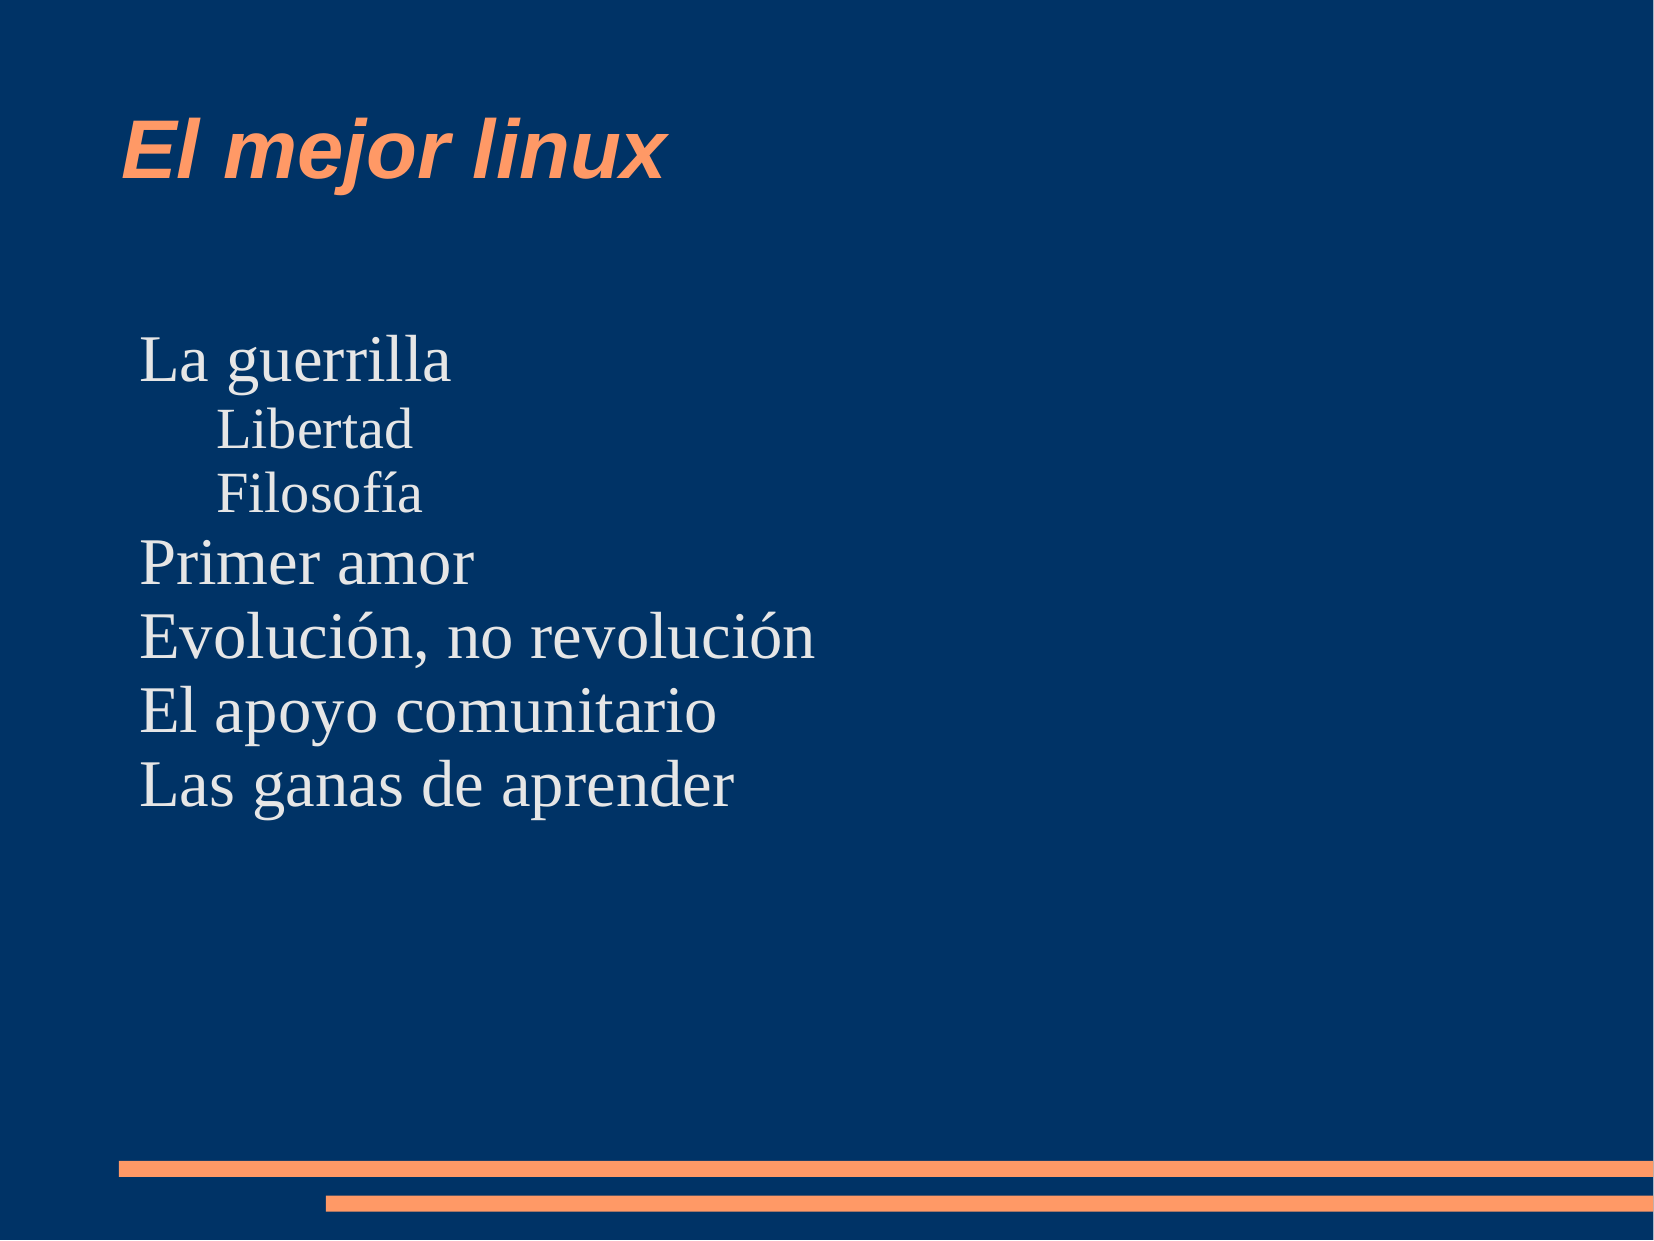

# El mejor linux
La guerrilla
Libertad
Filosofía
Primer amor
Evolución, no revolución
El apoyo comunitario
Las ganas de aprender